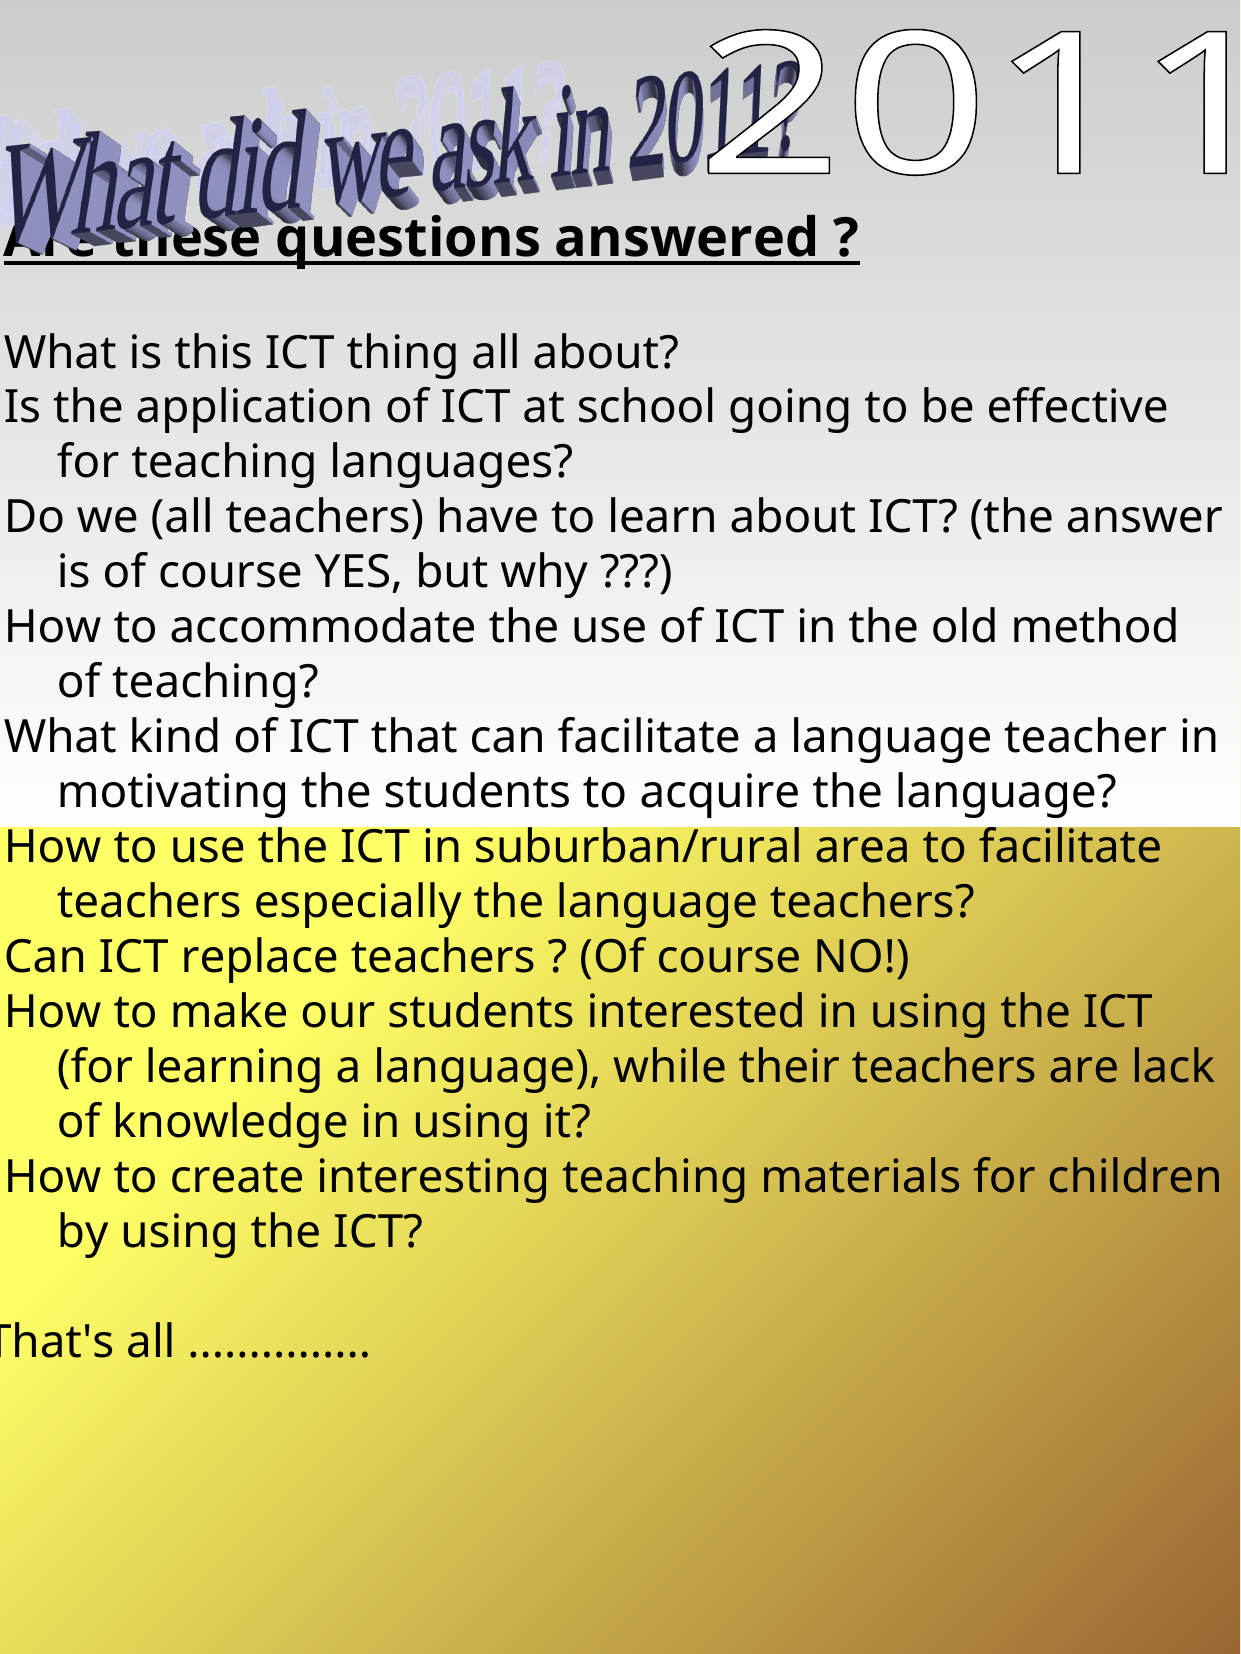

Are these questions answered ?
What is this ICT thing all about?
Is the application of ICT at school going to be effective for teaching languages?
Do we (all teachers) have to learn about ICT? (the answer is of course YES, but why ???)
How to accommodate the use of ICT in the old method of teaching?
What kind of ICT that can facilitate a language teacher in motivating the students to acquire the language?
How to use the ICT in suburban/rural area to facilitate teachers especially the language teachers?
Can ICT replace teachers ? (Of course NO!)
How to make our students interested in using the ICT (for learning a language), while their teachers are lack of knowledge in using it?
How to create interesting teaching materials for children by using the ICT?
That's all ...............
What did we ask in 2011?
2011